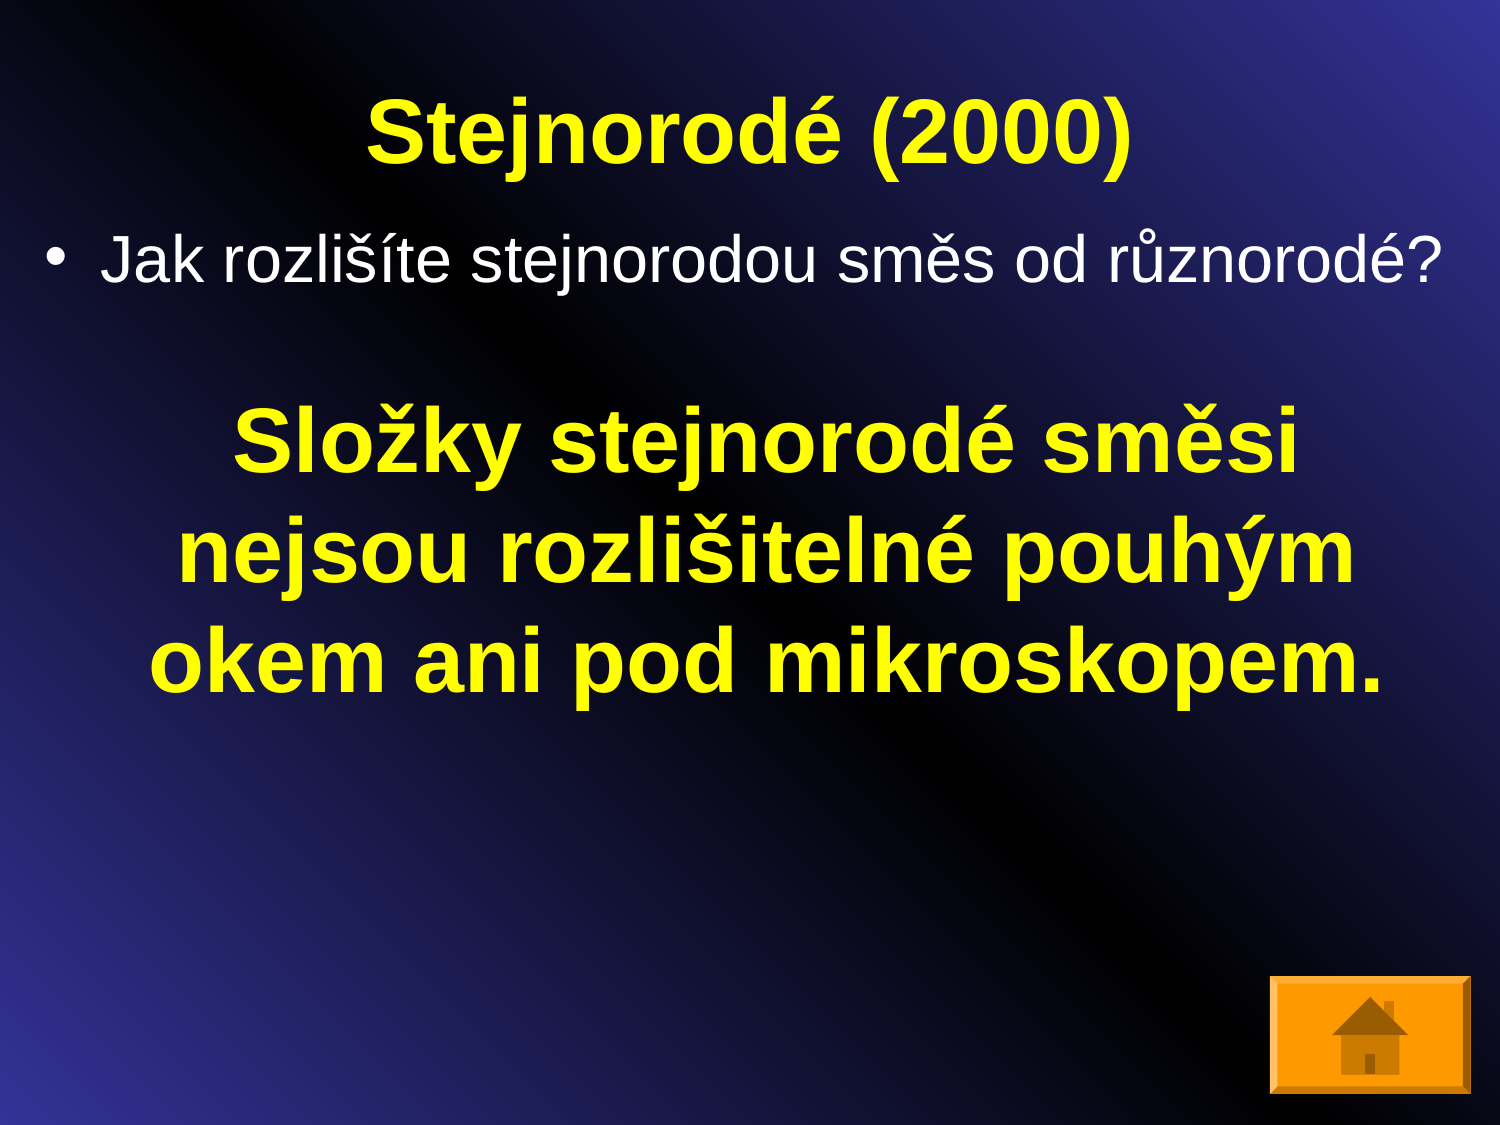

# Stejnorodé (2000)
Jak rozlišíte stejnorodou směs od různorodé?
Složky stejnorodé směsi nejsou rozlišitelné pouhým okem ani pod mikroskopem.